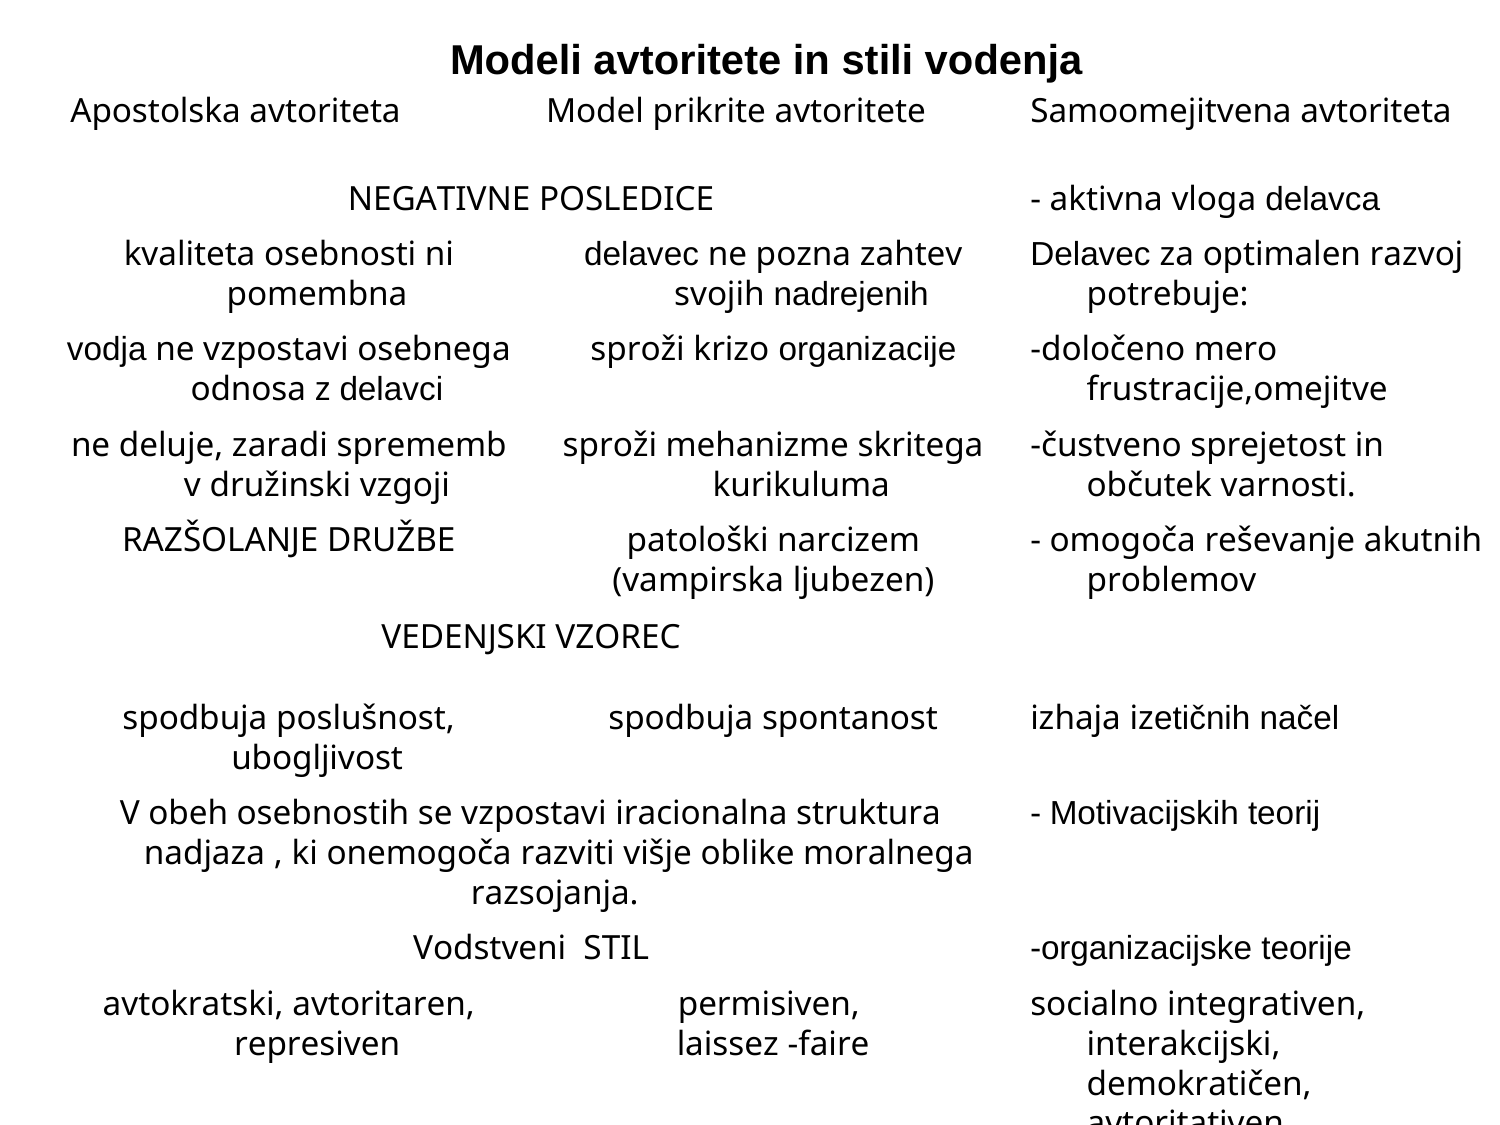

# Modeli avtoritete in stili vodenja
| Apostolska avtoriteta | Model prikrite avtoritete | Samoomejitvena avtoriteta |
| --- | --- | --- |
| NEGATIVNE POSLEDICE | | - aktivna vloga delavca |
| kvaliteta osebnosti ni pomembna | delavec ne pozna zahtev svojih nadrejenih | Delavec za optimalen razvoj potrebuje: |
| vodja ne vzpostavi osebnega odnosa z delavci | sproži krizo organizacije | -določeno mero frustracije,omejitve |
| ne deluje, zaradi sprememb v družinski vzgoji | sproži mehanizme skritega kurikuluma | -čustveno sprejetost in občutek varnosti. |
| RAZŠOLANJE DRUŽBE | patološki narcizem (vampirska ljubezen) | - omogoča reševanje akutnih problemov |
| VEDENJSKI VZOREC | | |
| spodbuja poslušnost, ubogljivost | spodbuja spontanost | izhaja izetičnih načel |
| V obeh osebnostih se vzpostavi iracionalna struktura nadjaza , ki onemogoča razviti višje oblike moralnega razsojanja. | | - Motivacijskih teorij |
| Vodstveni STIL | | -organizacijske teorije |
| avtokratski, avtoritaren, represiven | permisiven, laissez -faire | socialno integrativen, interakcijski, demokratičen, avtoritativen |